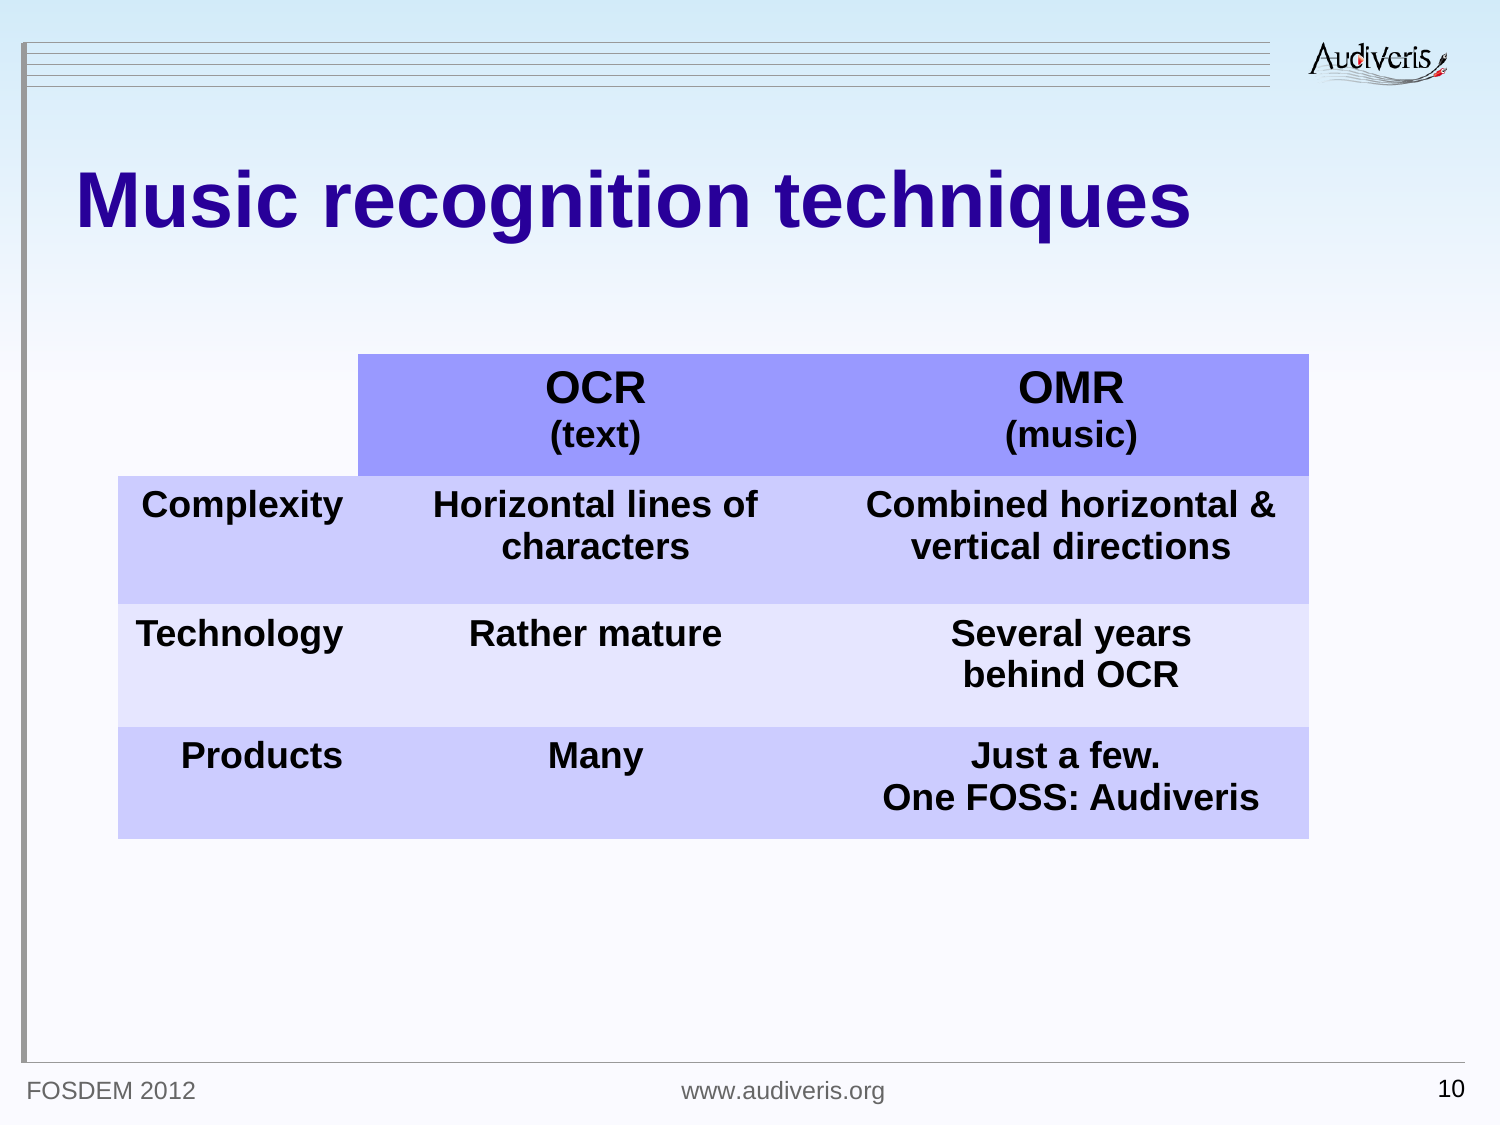

# Music recognition techniques
| | OCR (text) | OMR (music) |
| --- | --- | --- |
| Complexity | Horizontal lines of characters | Combined horizontal & vertical directions |
| Technology | Rather mature | Several years behind OCR |
| Products | Many | Just a few. One FOSS: Audiveris |